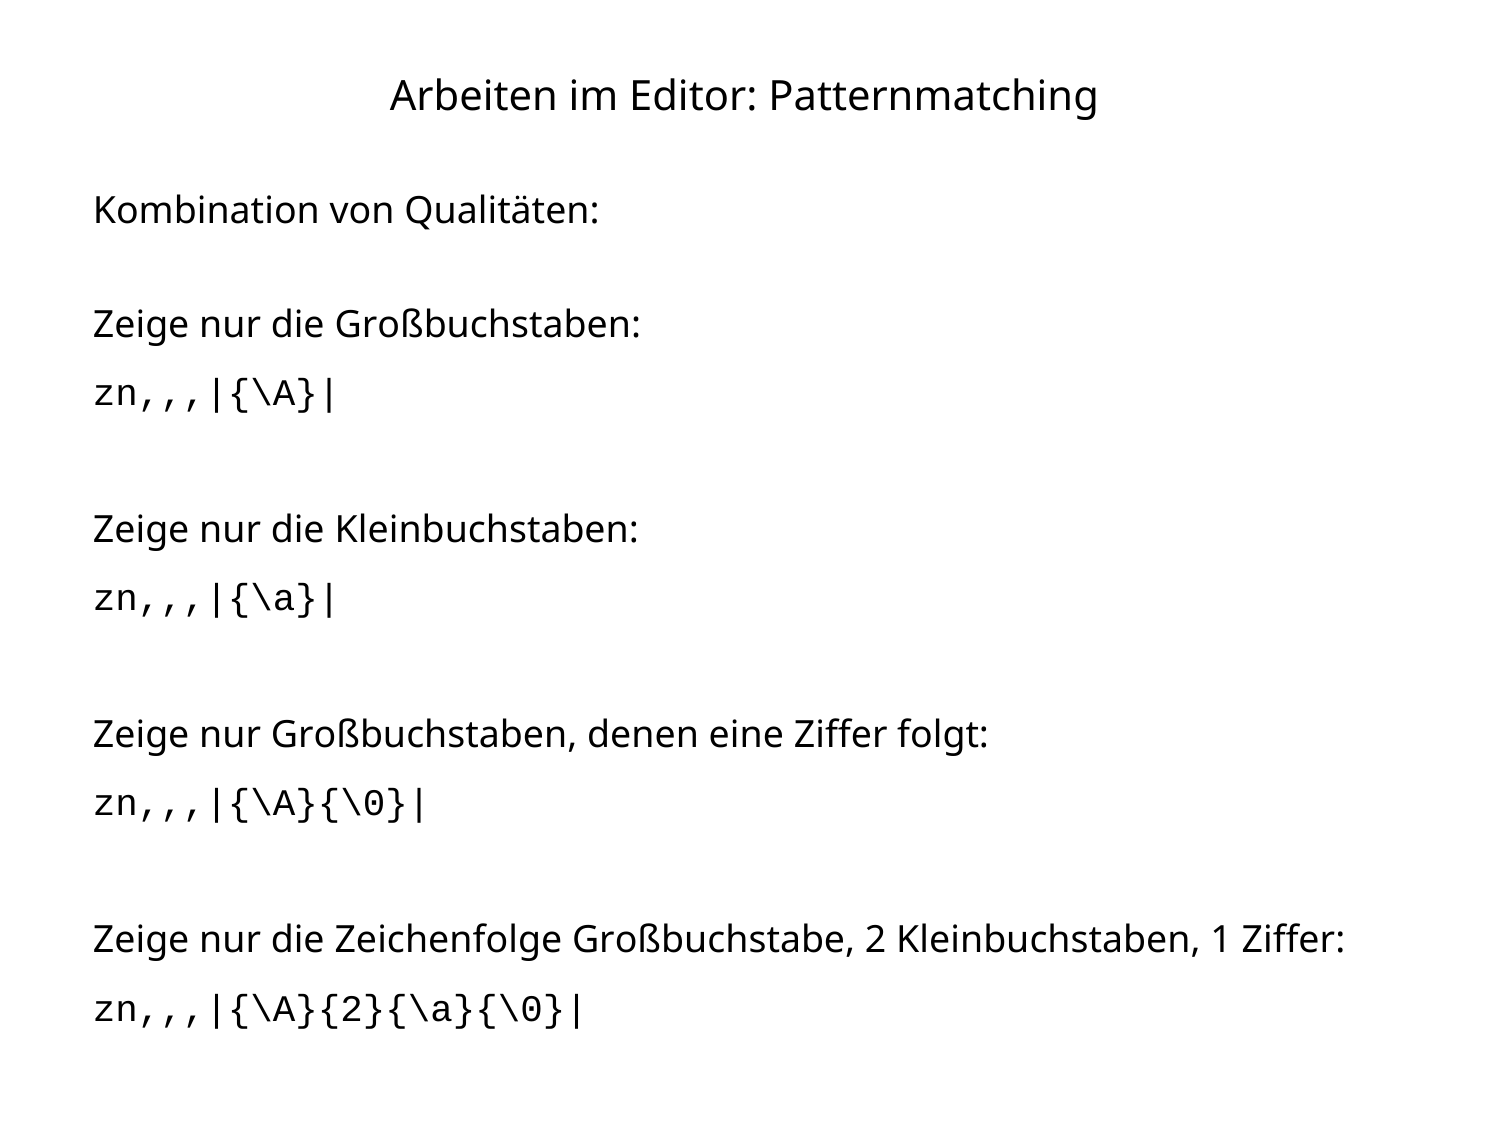

Arbeiten im Editor: Patternmatching
Kombination von Qualitäten:
Zeige nur die Großbuchstaben:
zn,,,|{\A}|
Zeige nur die Kleinbuchstaben:
zn,,,|{\a}|
Zeige nur Großbuchstaben, denen eine Ziffer folgt:
zn,,,|{\A}{\0}|
Zeige nur die Zeichenfolge Großbuchstabe, 2 Kleinbuchstaben, 1 Ziffer:
zn,,,|{\A}{2}{\a}{\0}|